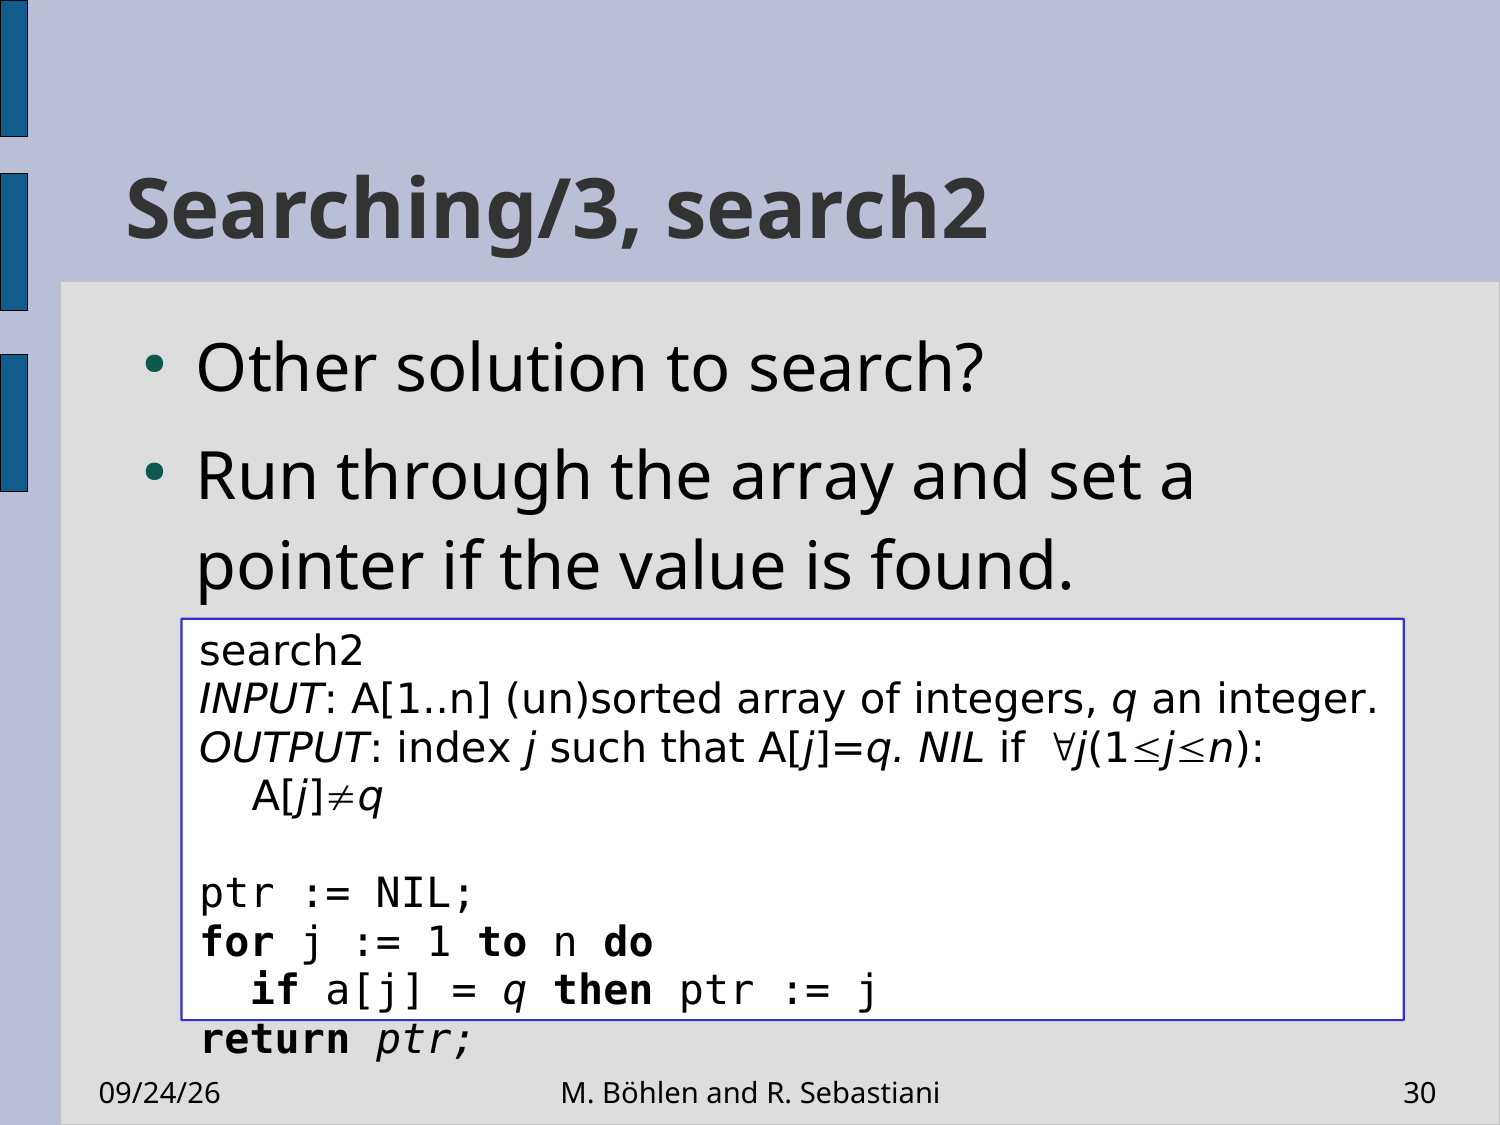

# Searching/3, search2
Other solution to search?
Run through the array and set a pointer if the value is found.
search2
INPUT: A[1..n] (un)sorted array of integers, q an integer.
OUTPUT: index j such that A[j]=q. NIL if j(1jn): A[j]q
ptr := NIL;
for j := 1 to n do
 if a[j] = q then ptr := j
return ptr;
M. Böhlen and R. Sebastiani
30